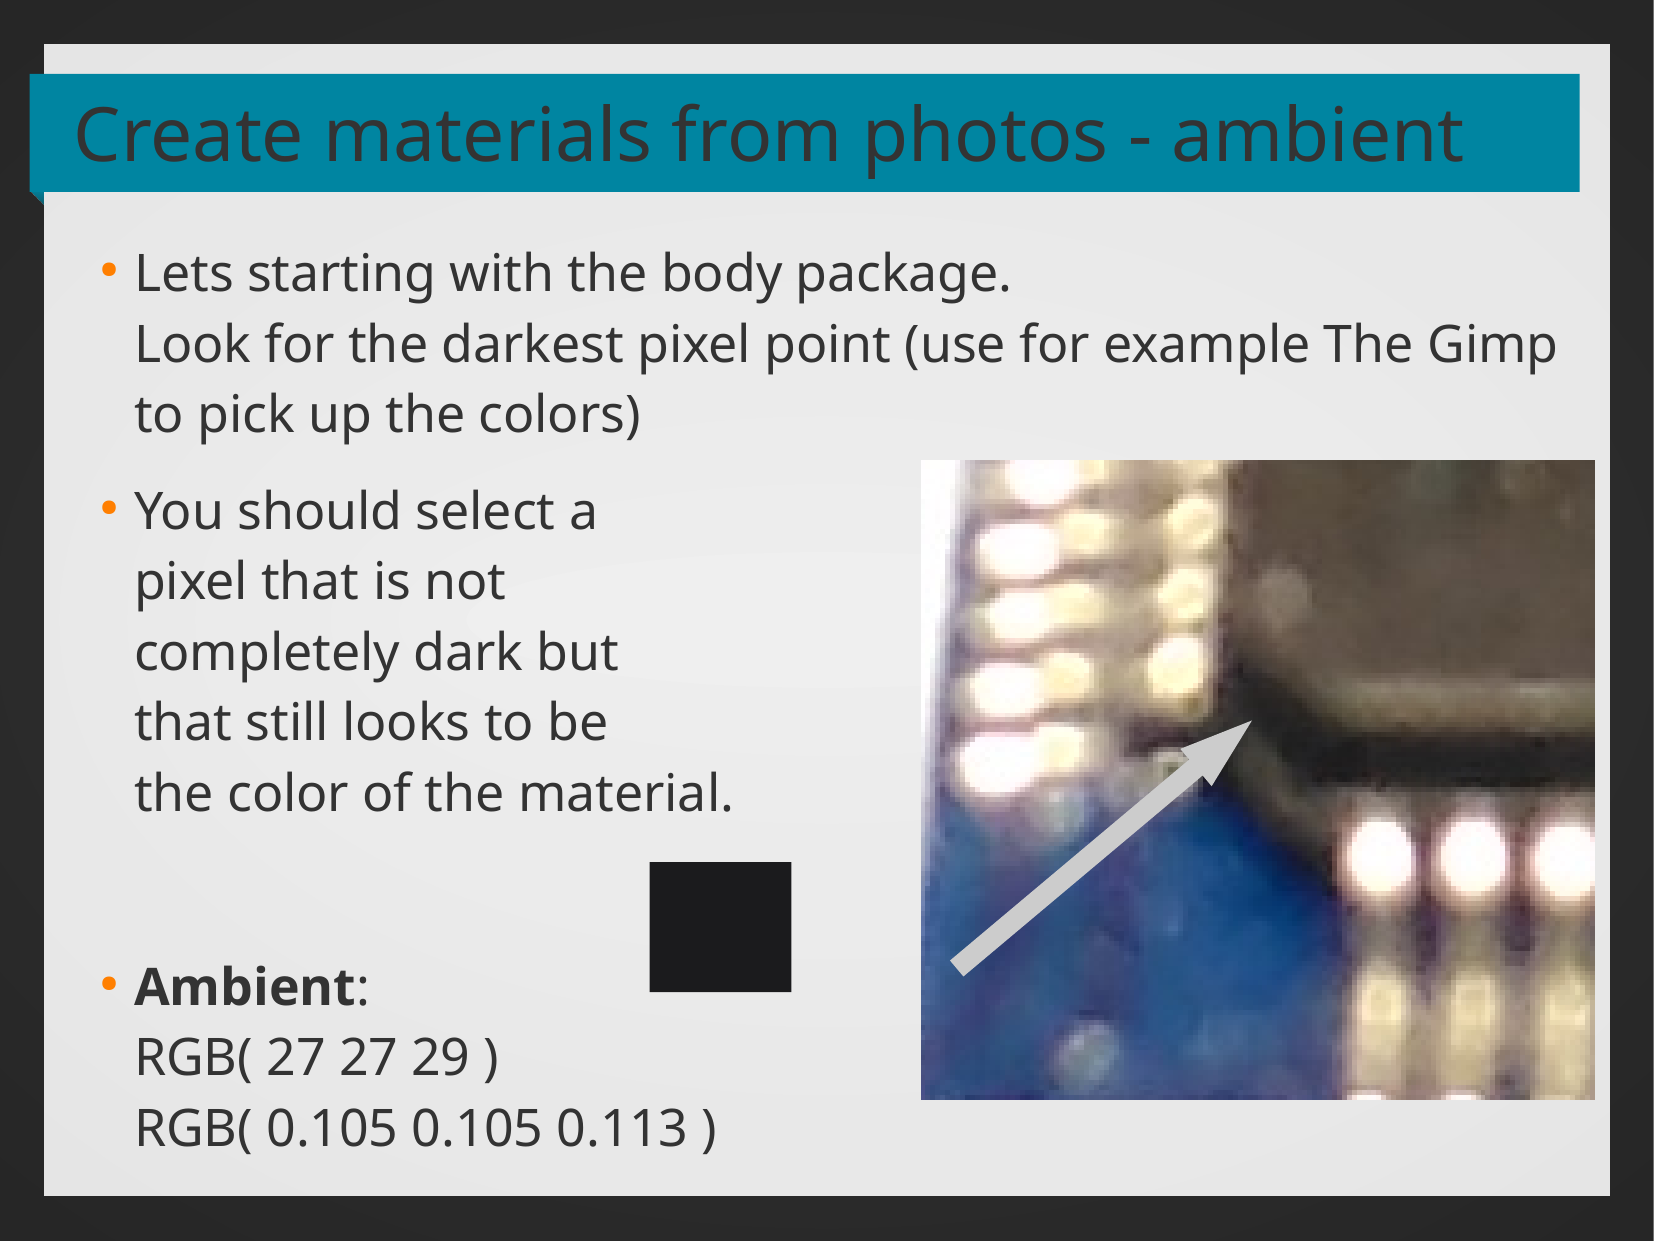

# Create materials from photos - ambient
Lets starting with the body package.
Look for the darkest pixel point (use for example The Gimp to pick up the colors)
You should select a
pixel that is not
completely dark but
that still looks to be
the color of the material.
Ambient:
RGB( 27 27 29 )
RGB( 0.105 0.105 0.113 )